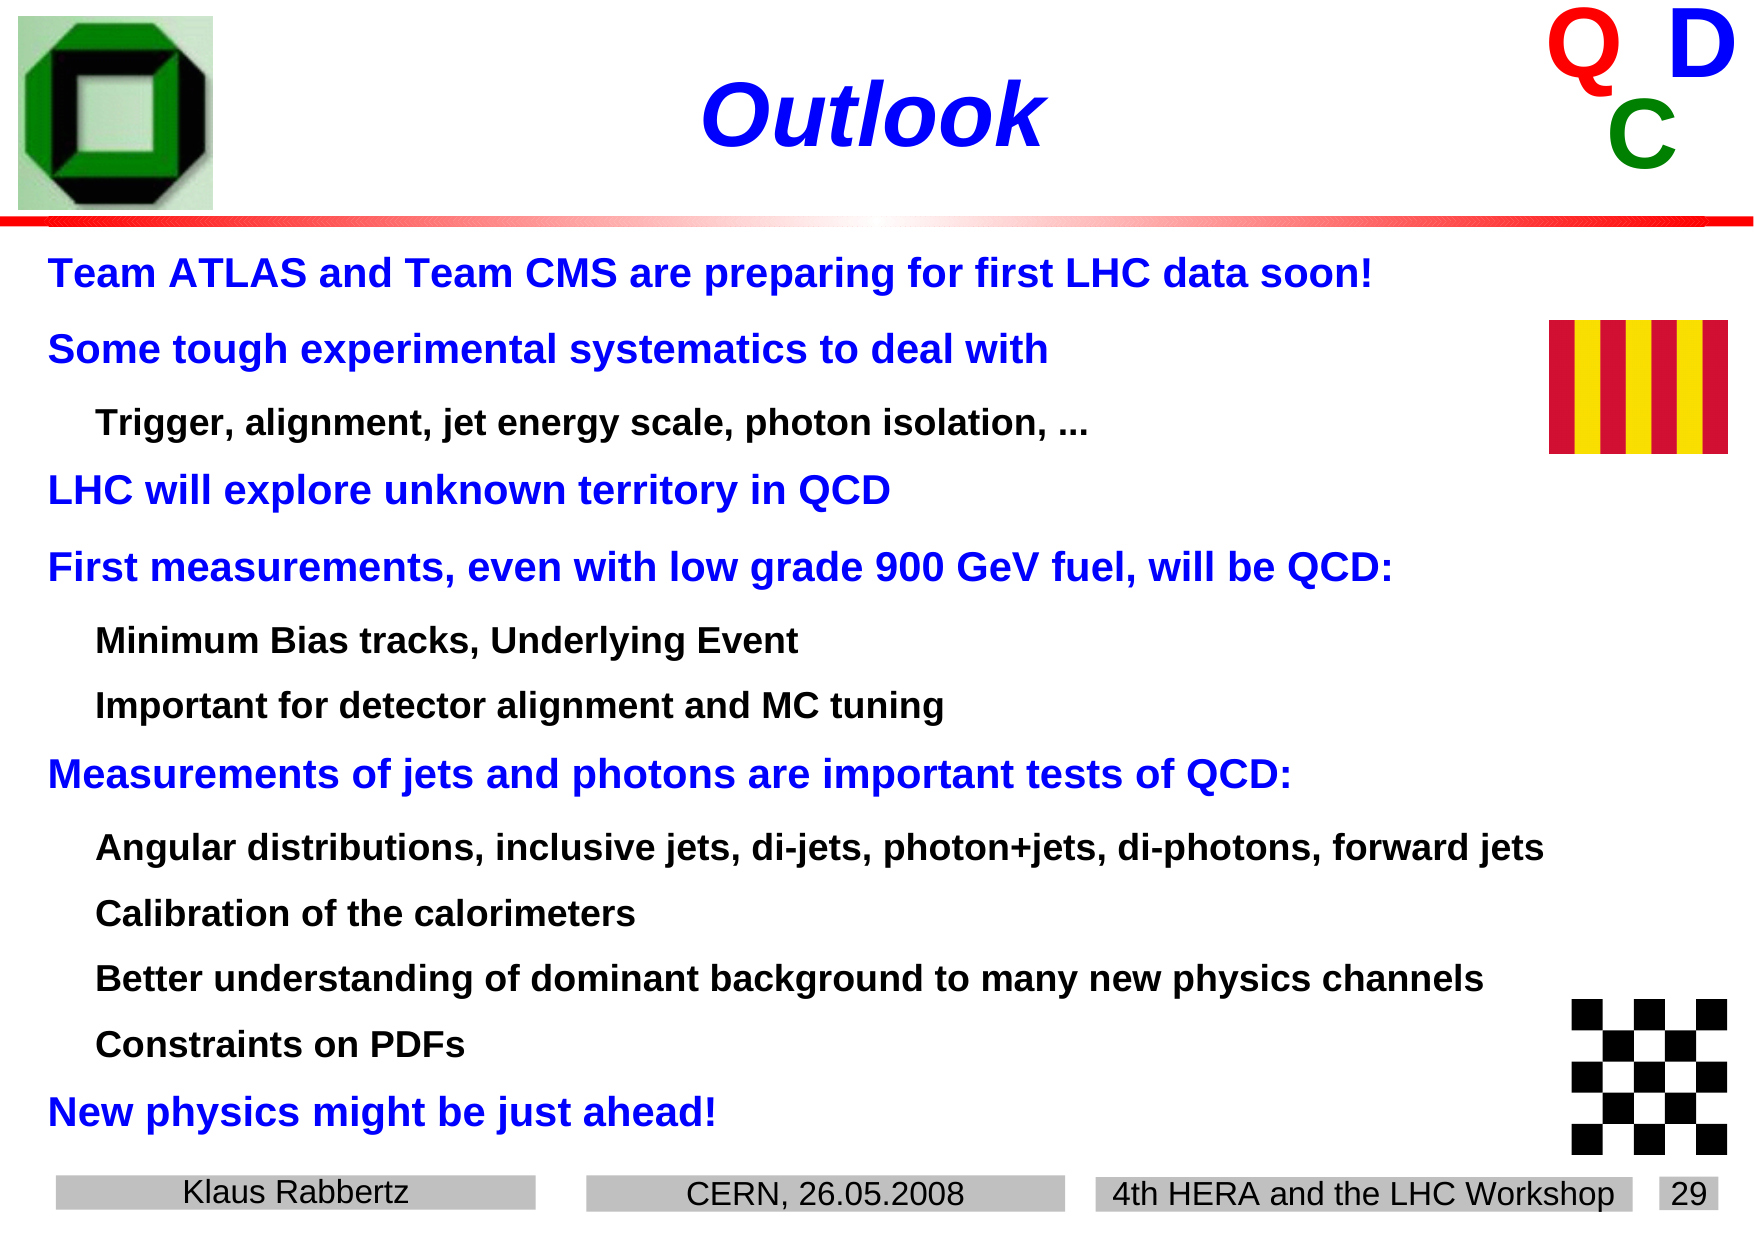

# Outlook
Team ATLAS and Team CMS are preparing for first LHC data soon!
Some tough experimental systematics to deal with
Trigger, alignment, jet energy scale, photon isolation, ...
LHC will explore unknown territory in QCD
First measurements, even with low grade 900 GeV fuel, will be QCD:
Minimum Bias tracks, Underlying Event
Important for detector alignment and MC tuning
Measurements of jets and photons are important tests of QCD:
Angular distributions, inclusive jets, di-jets, photon+jets, di-photons, forward jets
Calibration of the calorimeters
Better understanding of dominant background to many new physics channels
Constraints on PDFs
New physics might be just ahead!